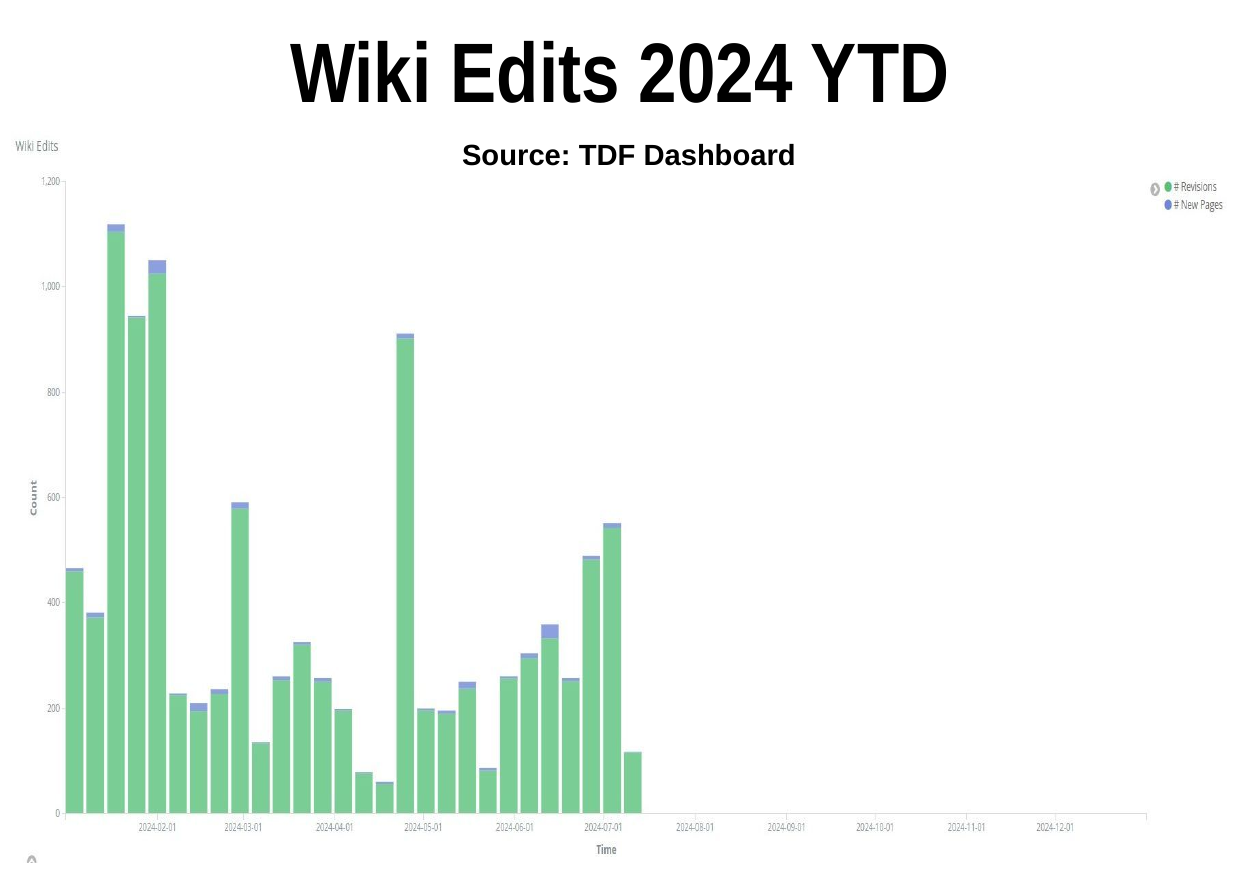

# Wiki Edits 2024 YTD
Source: TDF Dashboard